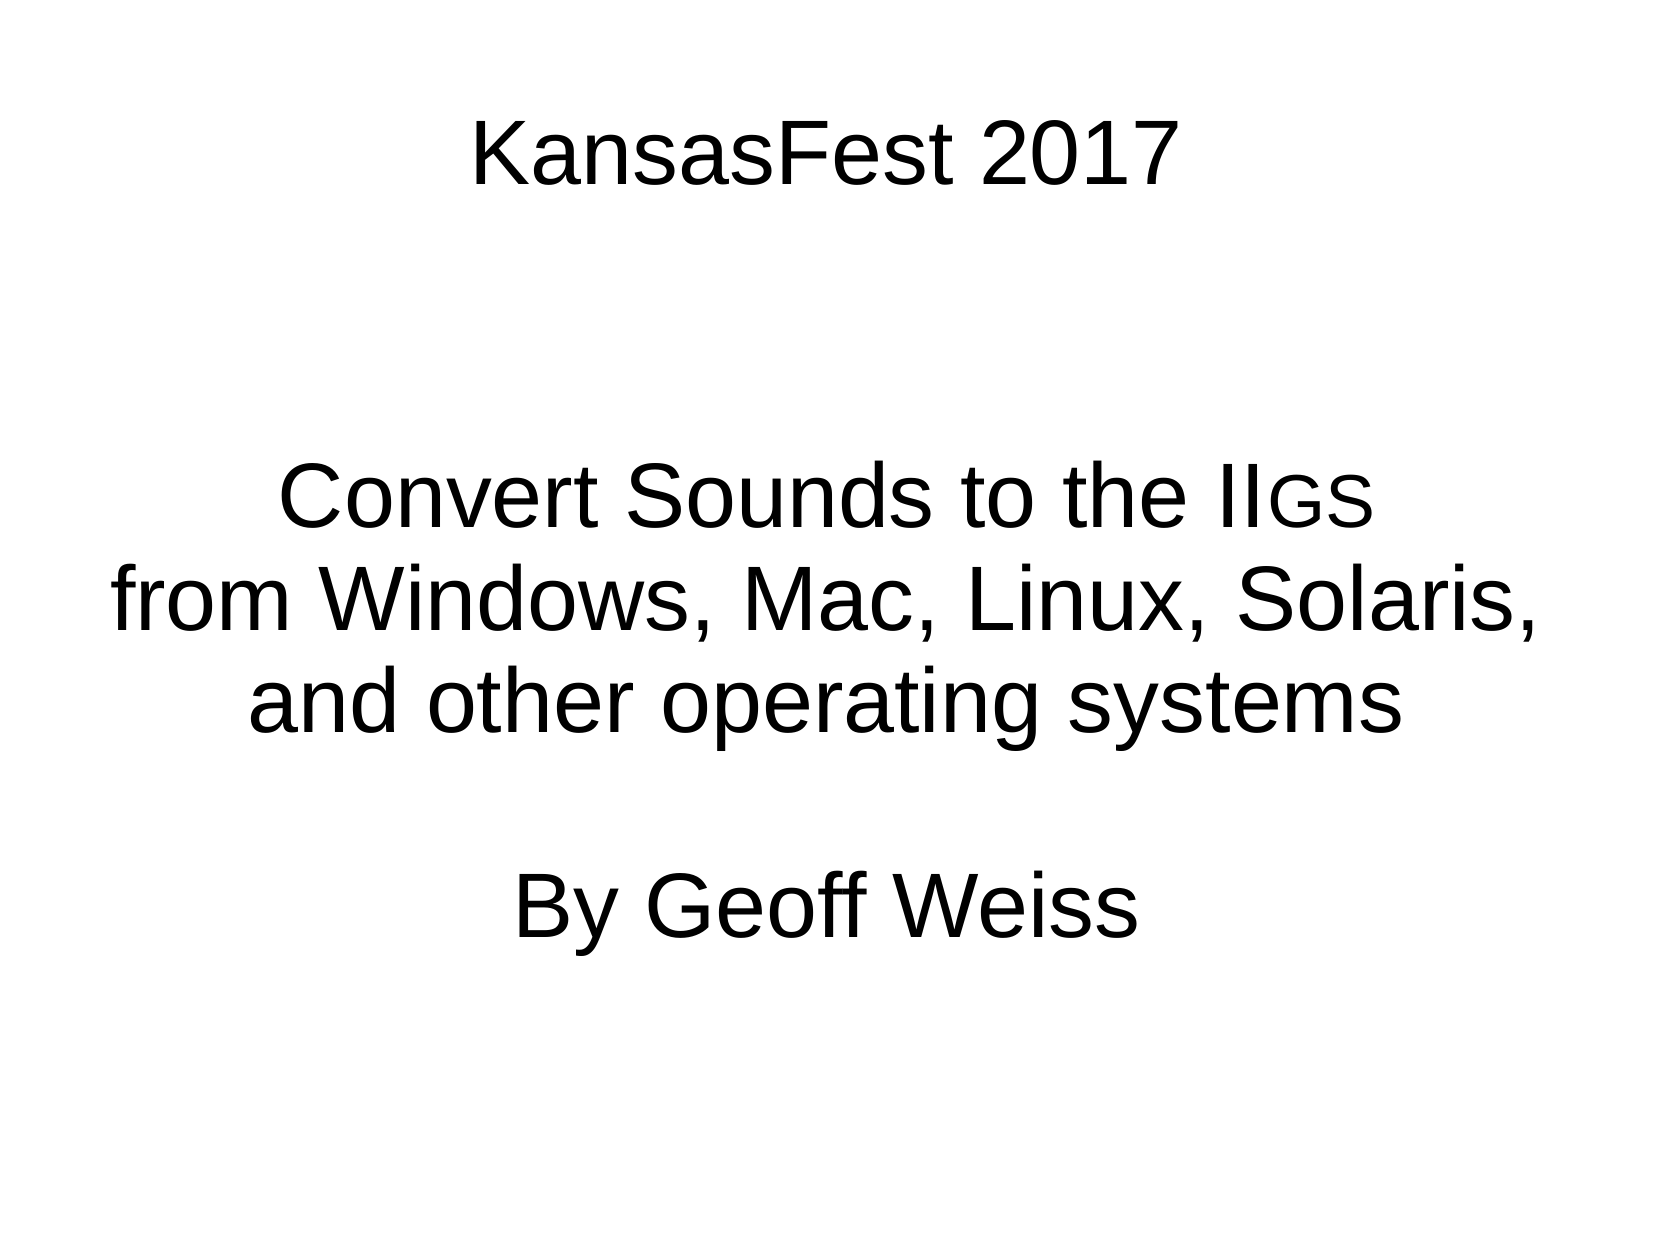

# KansasFest 2017
Convert Sounds to the IIGS
from Windows, Mac, Linux, Solaris,
and other operating systems
By Geoff Weiss